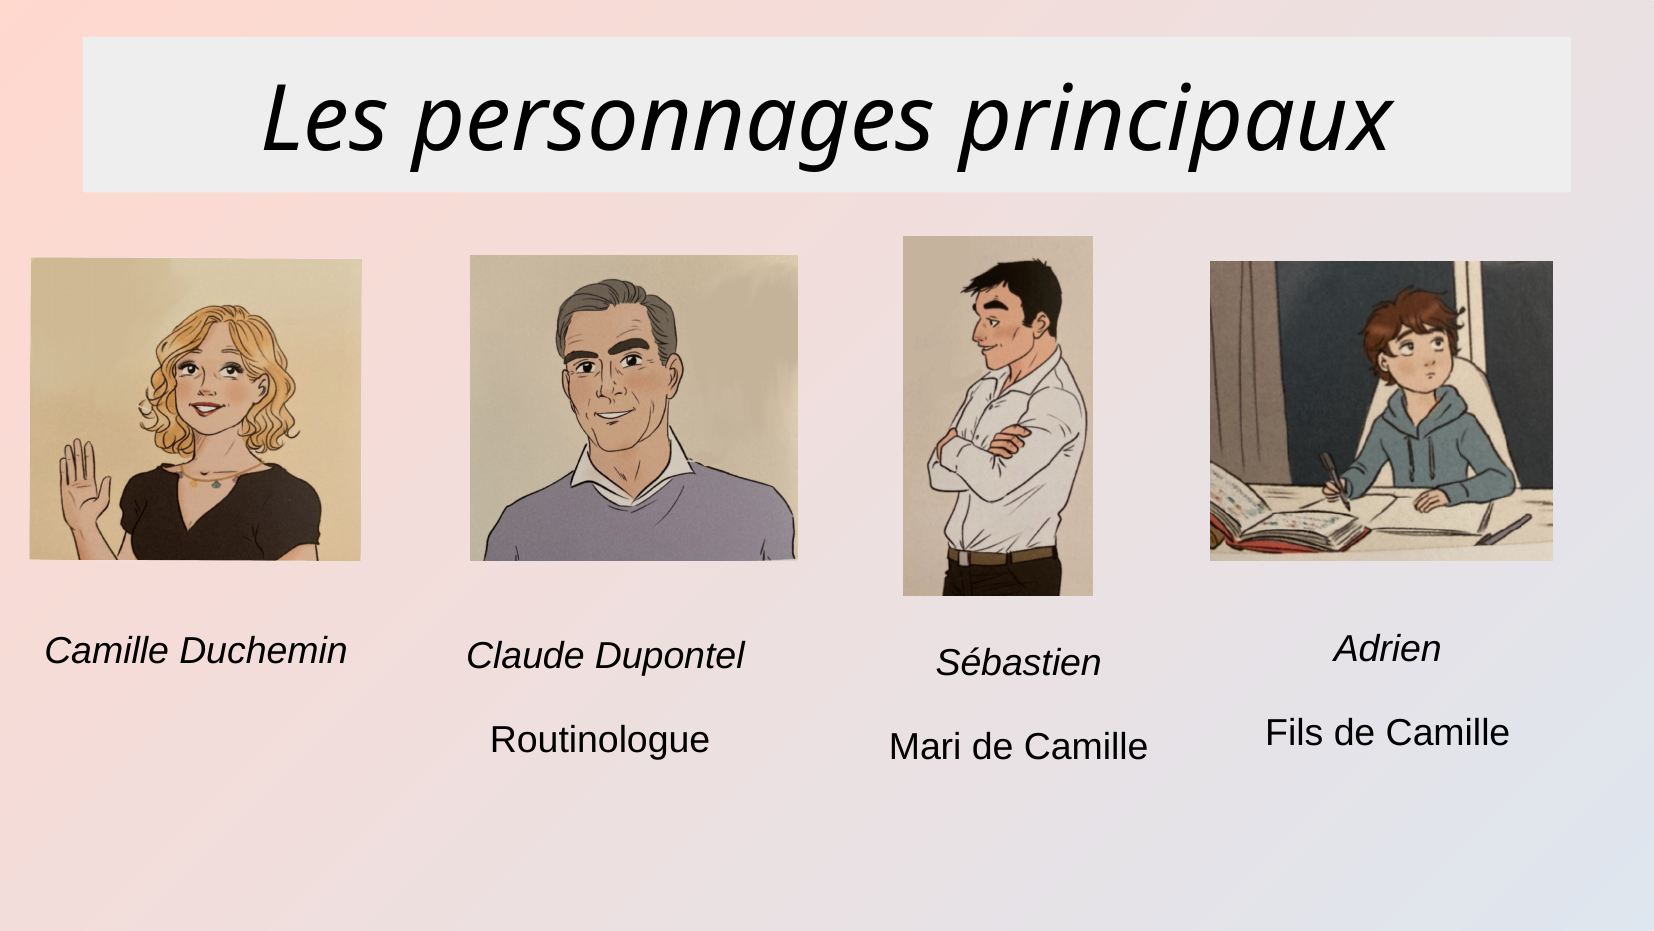

# Les personnages principaux
Adrien
Fils de Camille
Camille Duchemin
Claude Dupontel
Routinologue
Sébastien
Mari de Camille